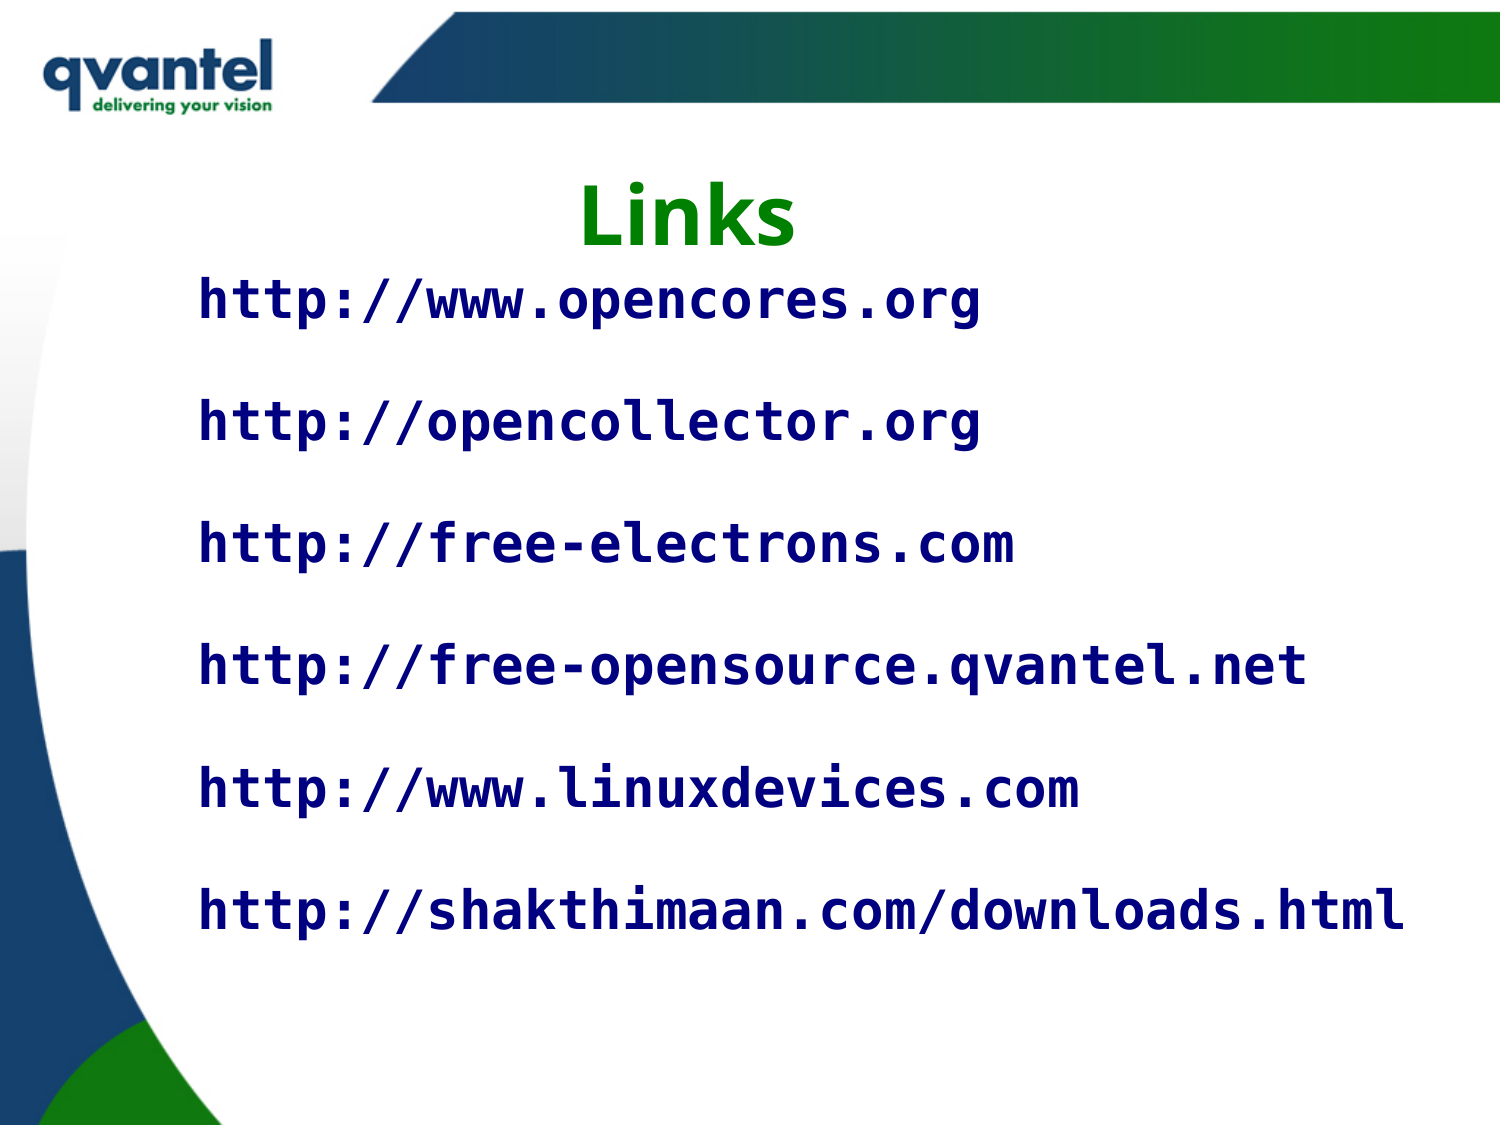

Links
 http://www.opencores.org
 http://opencollector.org
 http://free-electrons.com
 http://free-opensource.qvantel.net
 http://www.linuxdevices.com
 http://shakthimaan.com/downloads.html